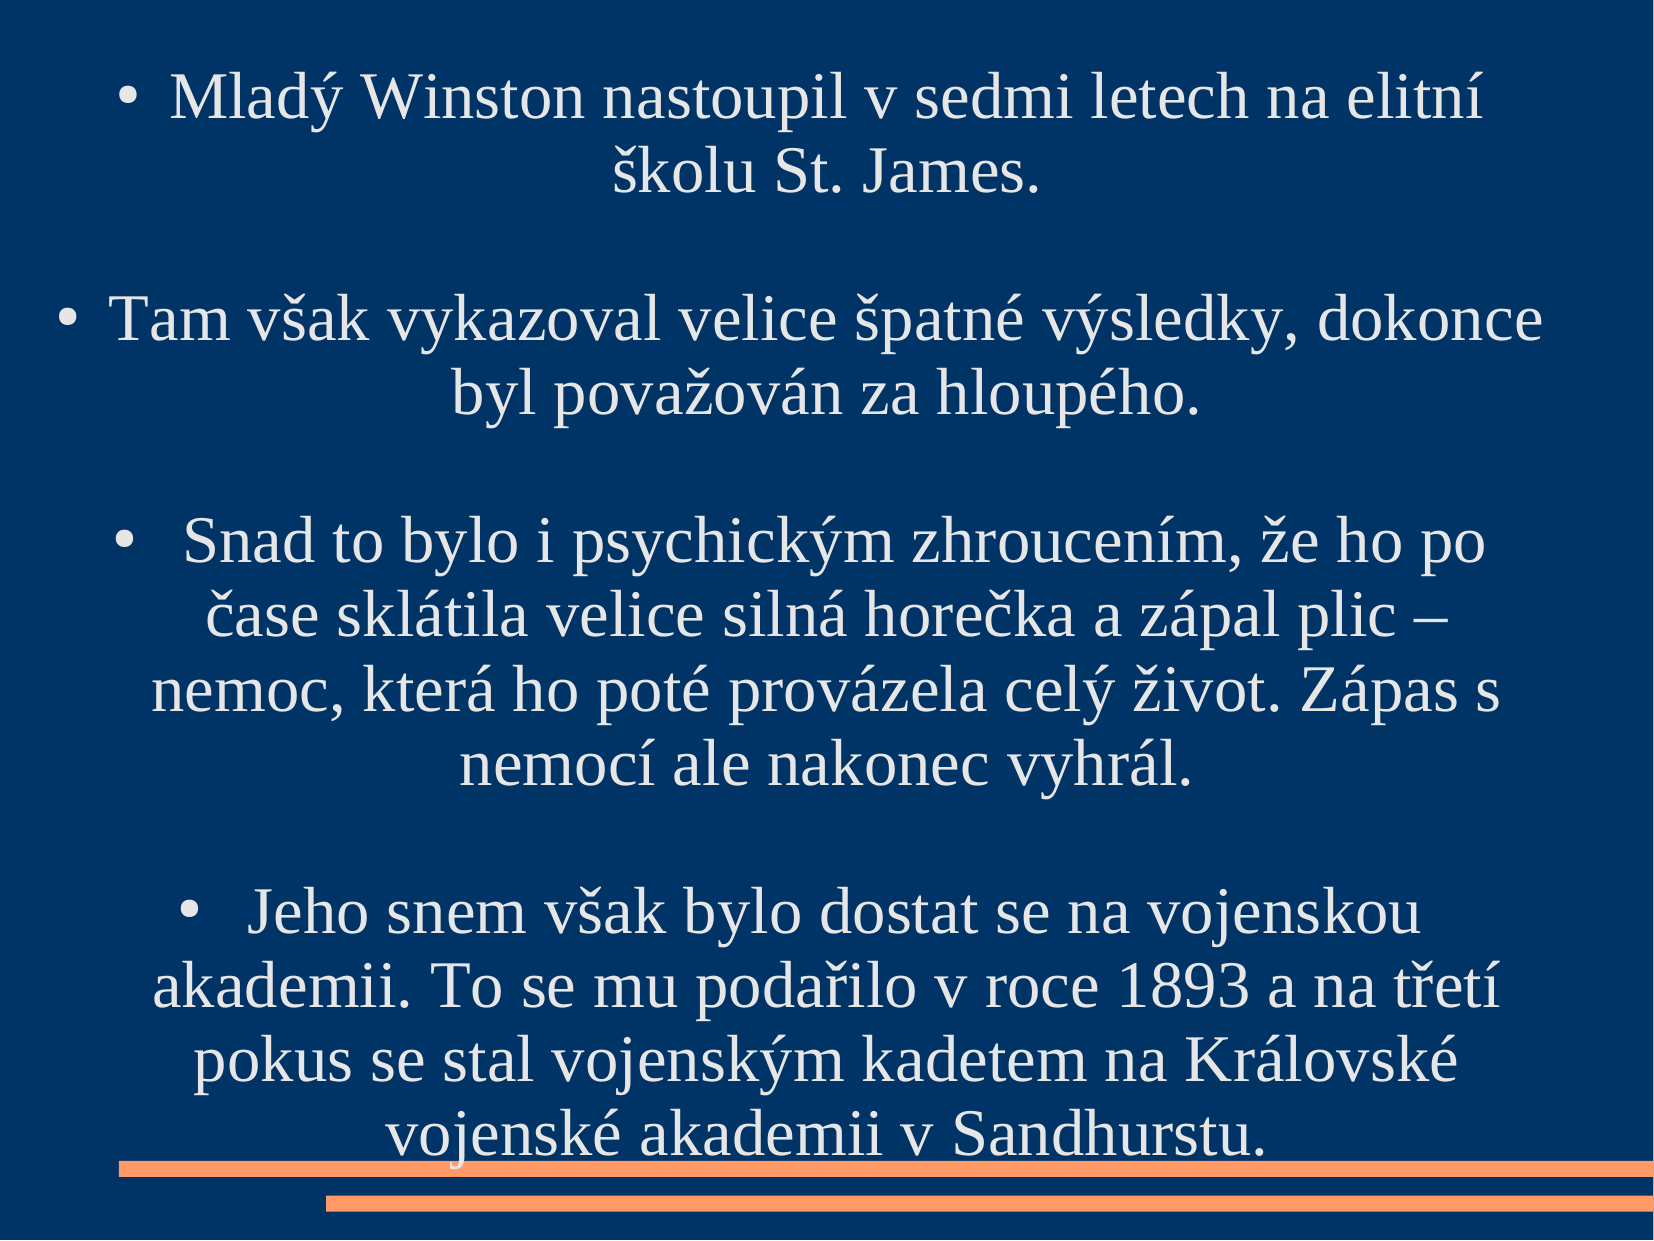

# Mladý Winston nastoupil v sedmi letech na elitní školu St. James.
Tam však vykazoval velice špatné výsledky, dokonce byl považován za hloupého.
 Snad to bylo i psychickým zhroucením, že ho po čase sklátila velice silná horečka a zápal plic – nemoc, která ho poté provázela celý život. Zápas s nemocí ale nakonec vyhrál.
 Jeho snem však bylo dostat se na vojenskou akademii. To se mu podařilo v roce 1893 a na třetí pokus se stal vojenským kadetem na Královské vojenské akademii v Sandhurstu.